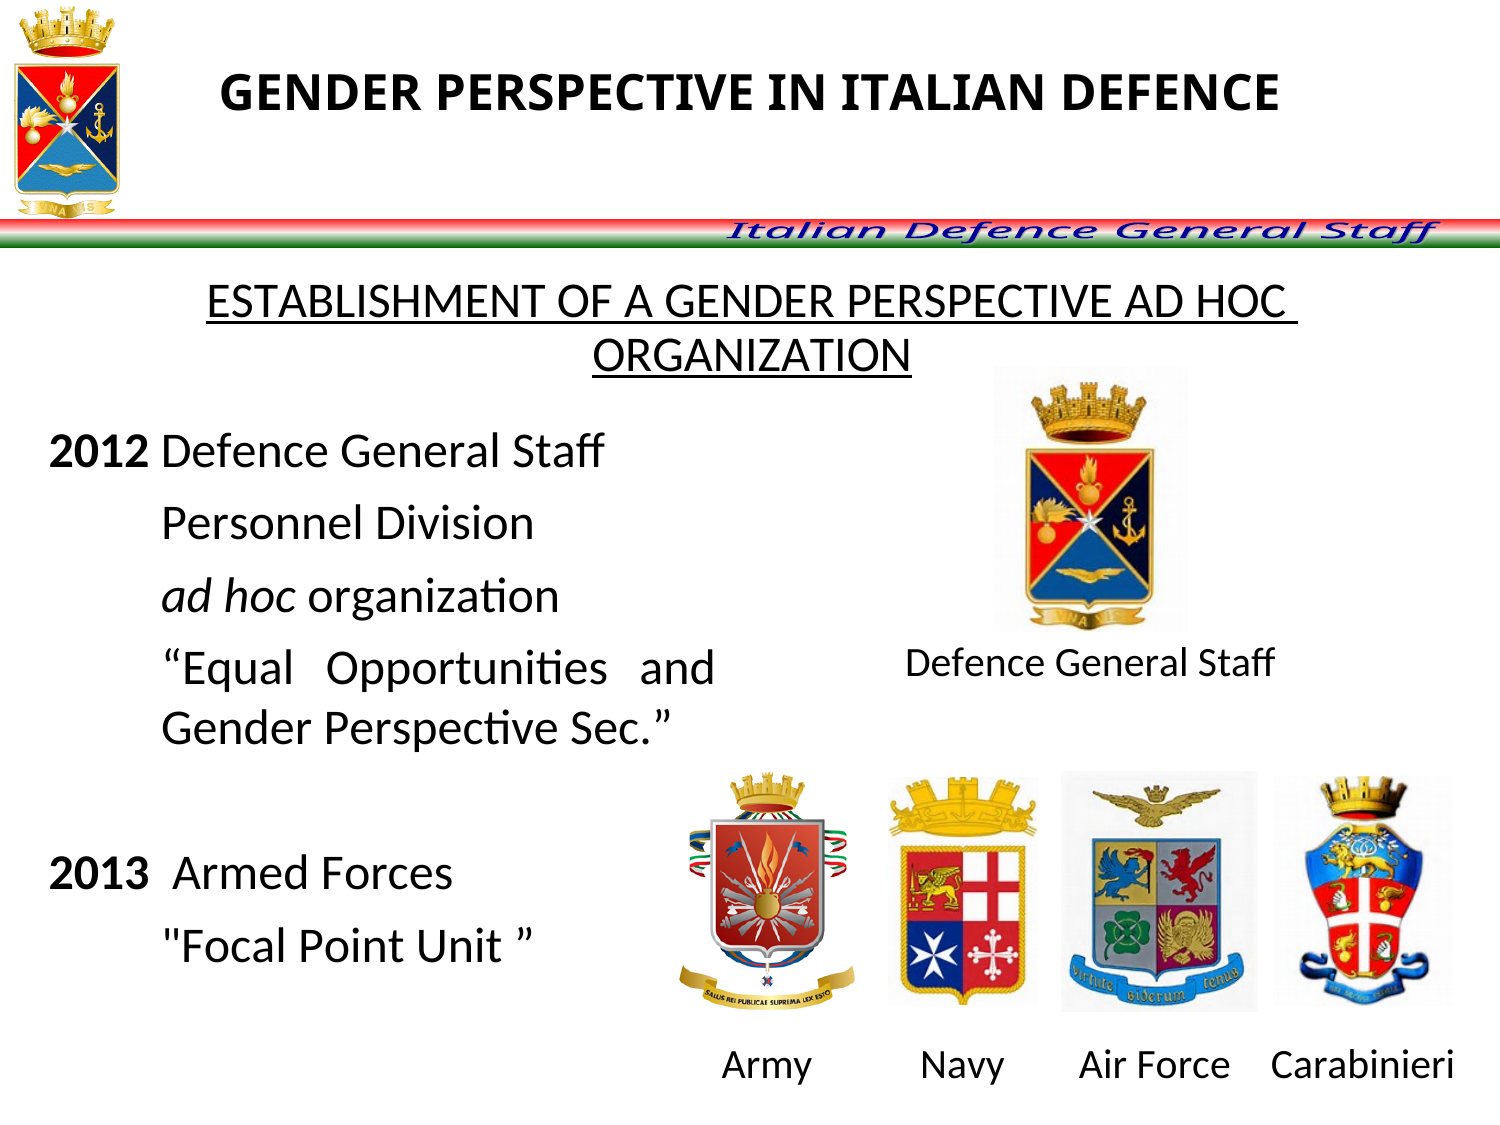

GENDER PERSPECTIVE IN ITALIAN DEFENCE
ESTABLISHMENT OF A GENDER PERSPECTIVE AD HOC ORGANIZATION
2012 Defence General Staff
Personnel Division
ad hoc organization
“Equal Opportunities and Gender Perspective Sec.”
2013 Armed Forces
"Focal Point Unit ”
Defence General Staff
Army
Navy
Air Force
Carabinieri